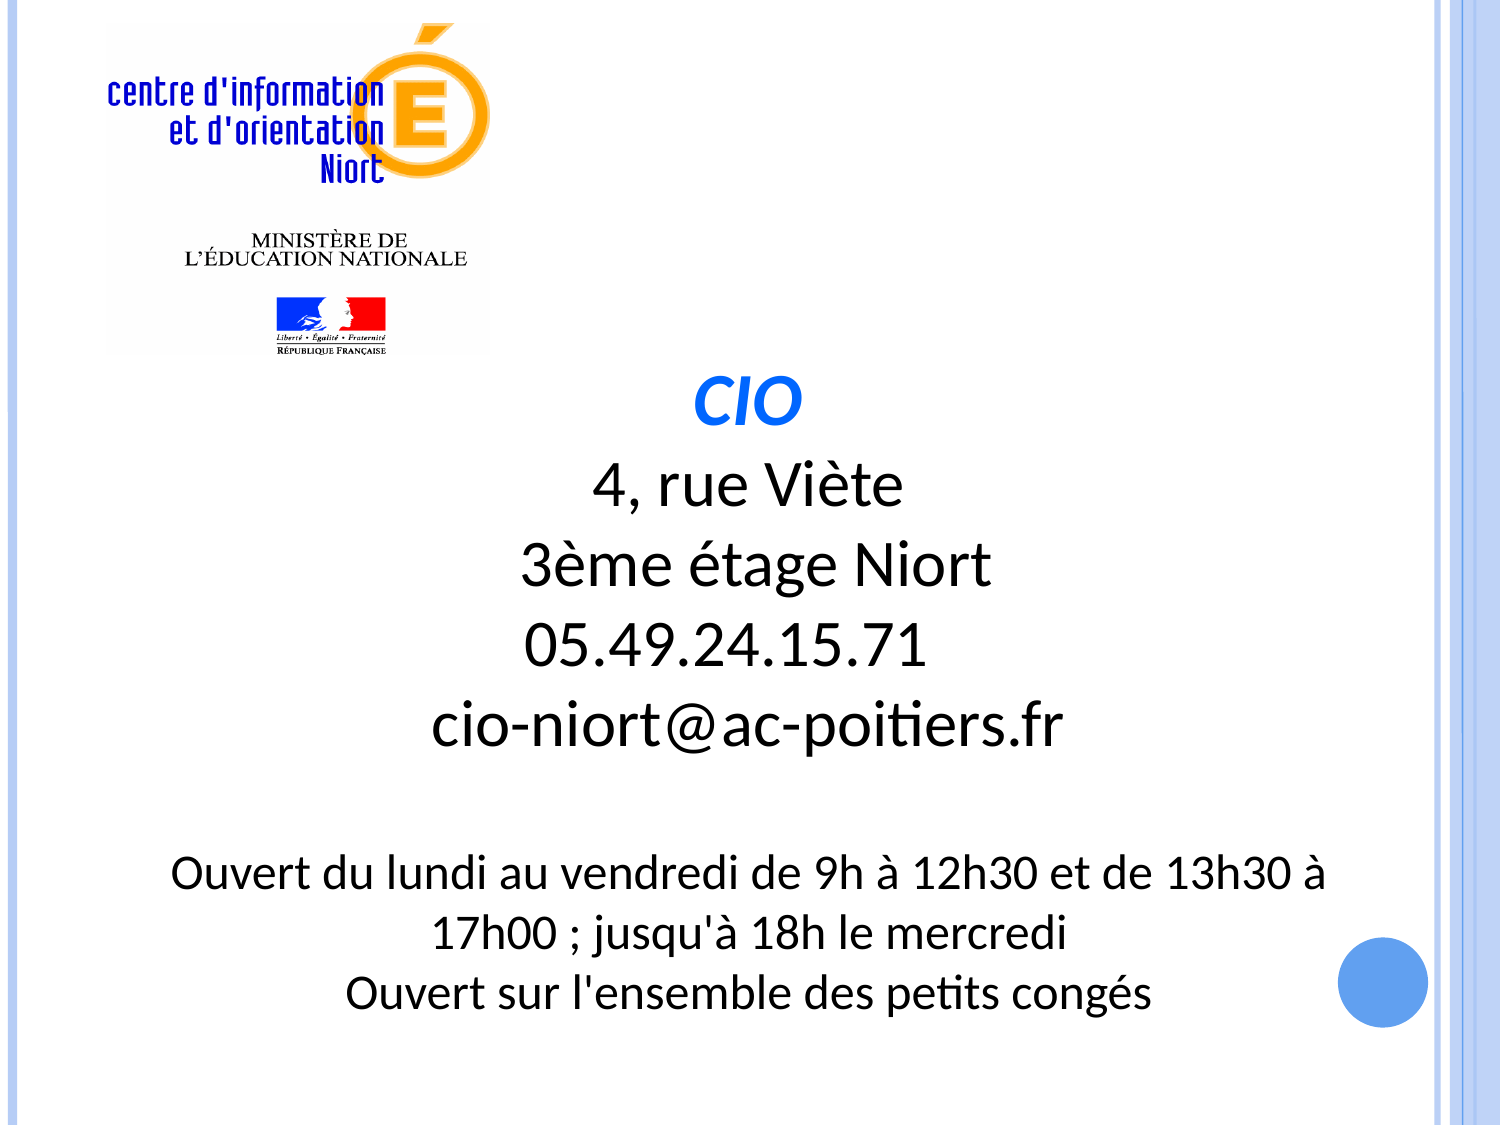

# CIO 4, rue Viète 3ème étage Niort 05.49.24.15.71 cio-niort@ac-poitiers.fr Ouvert du lundi au vendredi de 9h à 12h30 et de 13h30 à 17h00 ; jusqu'à 18h le mercredi Ouvert sur l'ensemble des petits congés